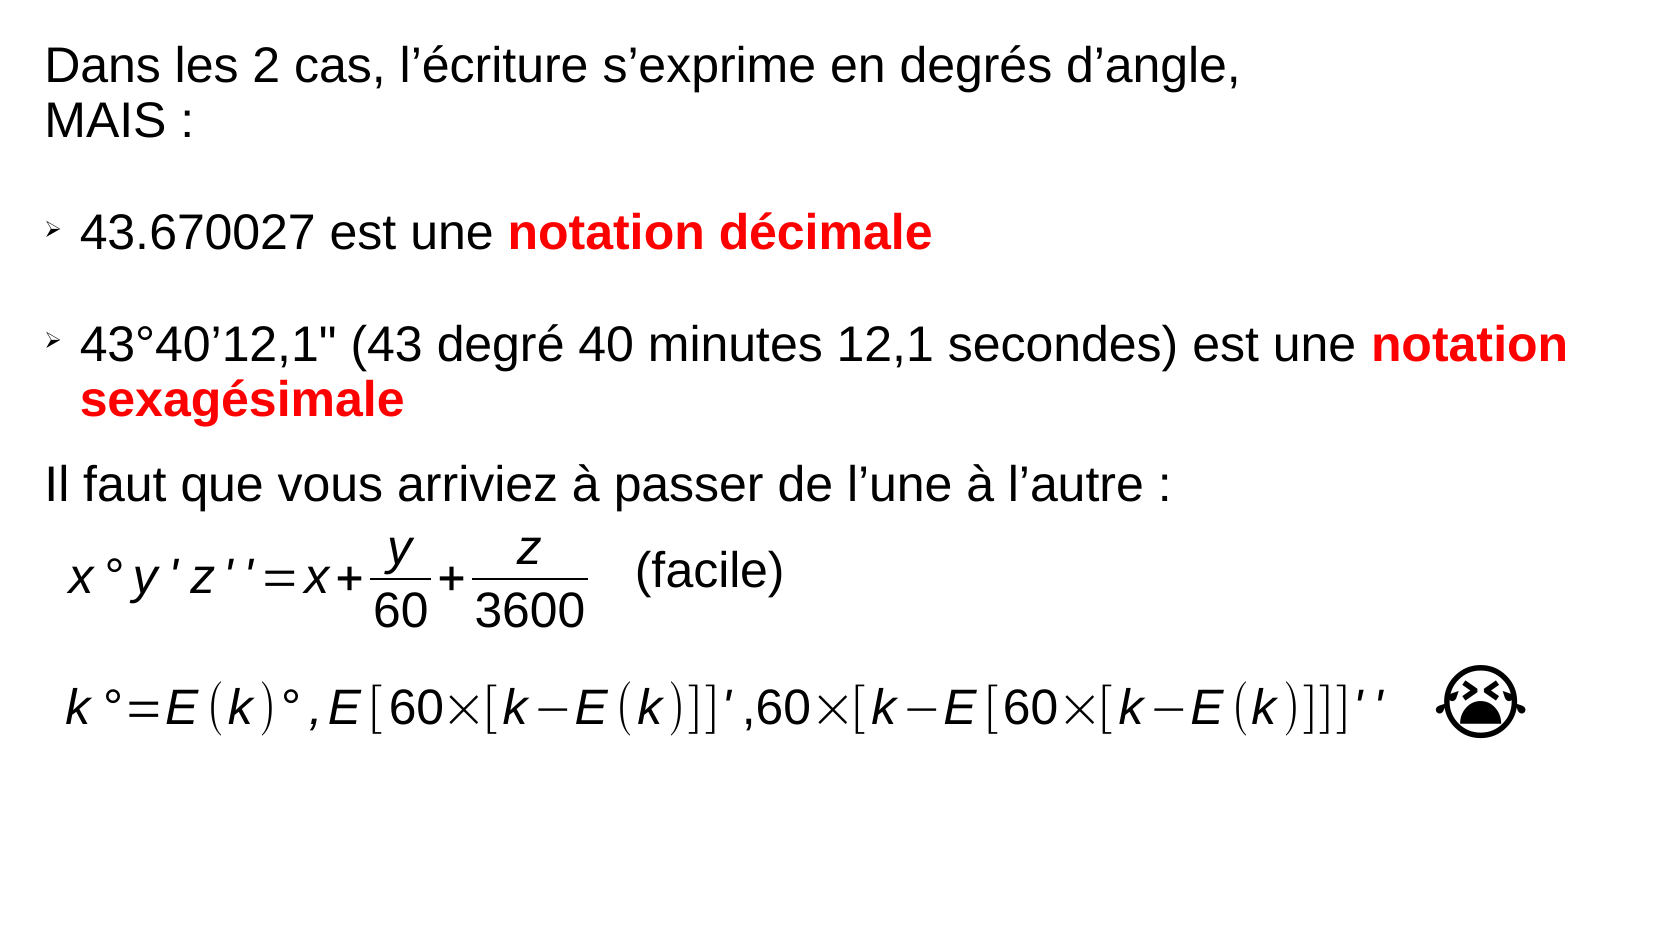

Dans les 2 cas, l’écriture s’exprime en degrés d’angle,
MAIS :
43.670027 est une notation décimale
43°40’12,1" (43 degré 40 minutes 12,1 secondes) est une notation sexagésimale
Il faut que vous arriviez à passer de l’une à l’autre :
(facile)
😭